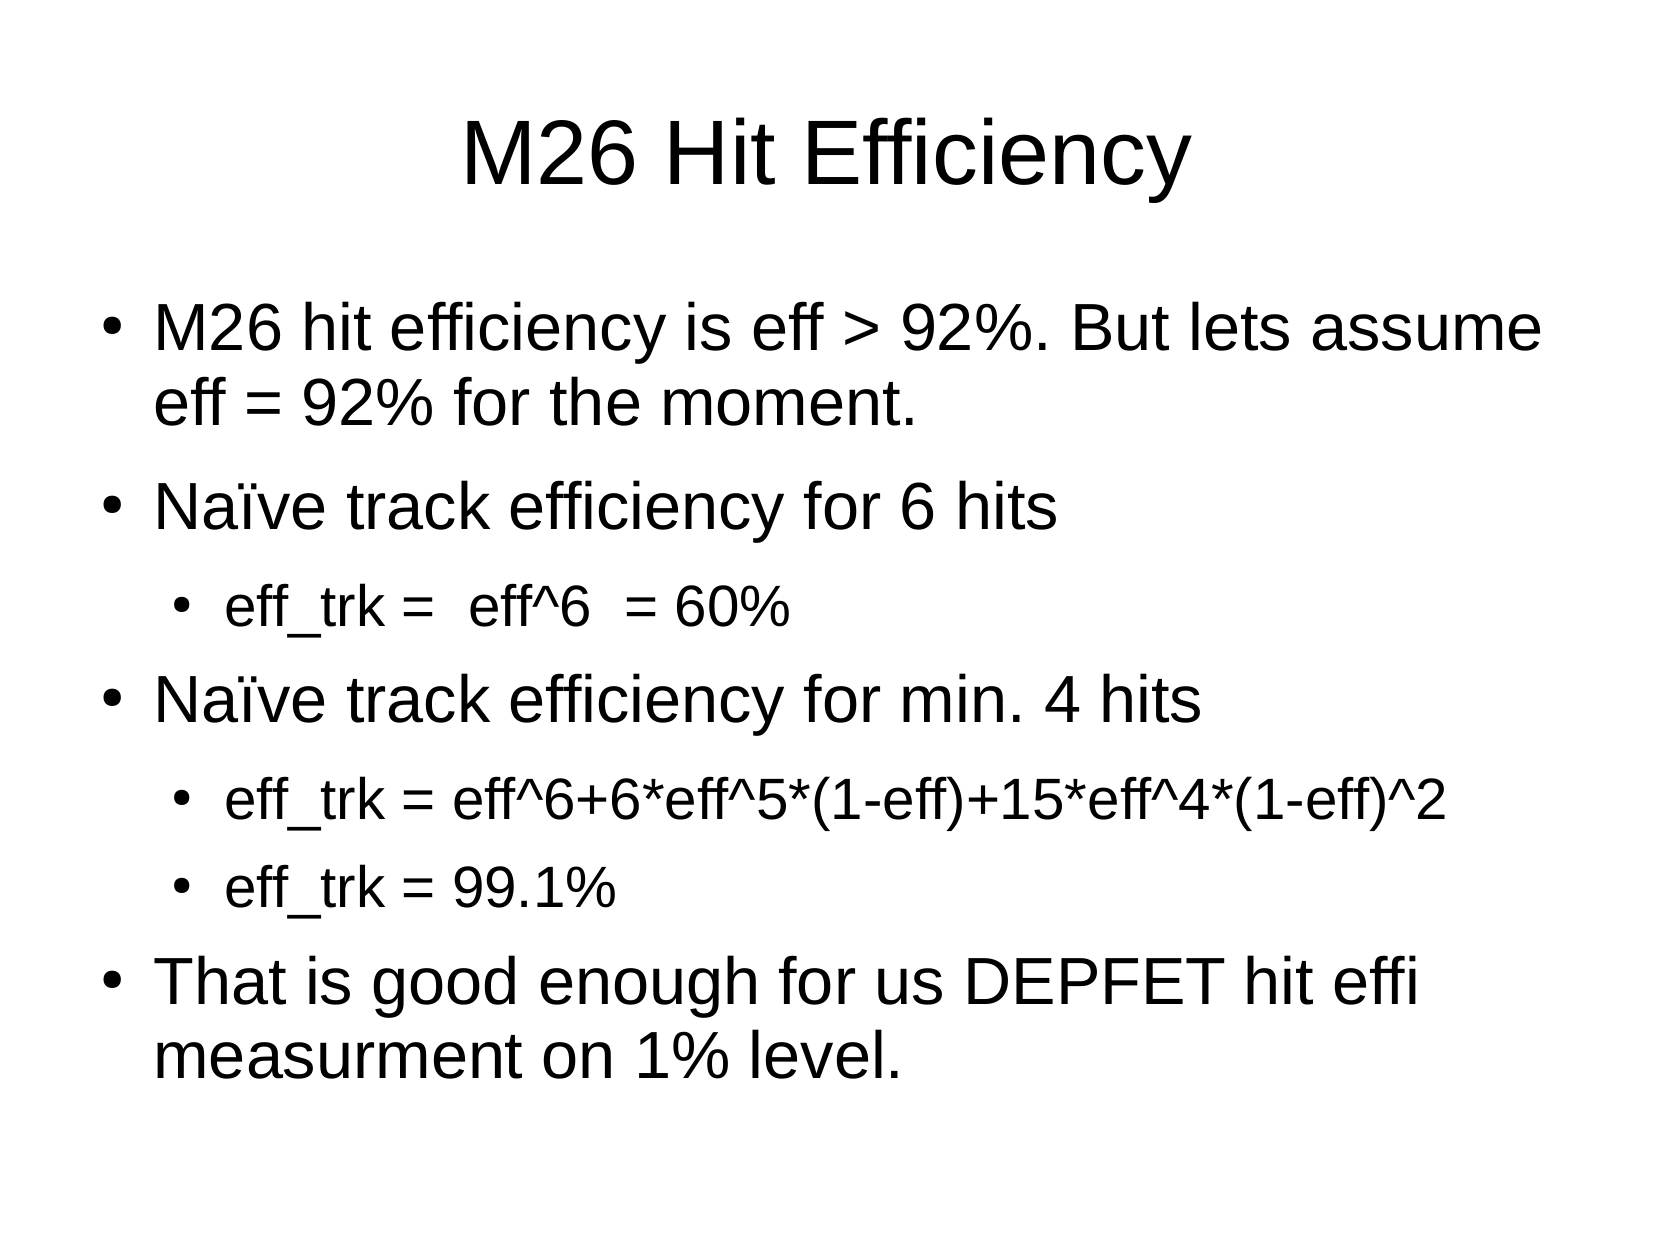

# M26 Hit Efficiency
M26 hit efficiency is eff > 92%. But lets assume eff = 92% for the moment.
Naïve track efficiency for 6 hits
eff_trk = eff^6 = 60%
Naïve track efficiency for min. 4 hits
eff_trk = eff^6+6*eff^5*(1-eff)+15*eff^4*(1-eff)^2
eff_trk = 99.1%
That is good enough for us DEPFET hit effi measurment on 1% level.